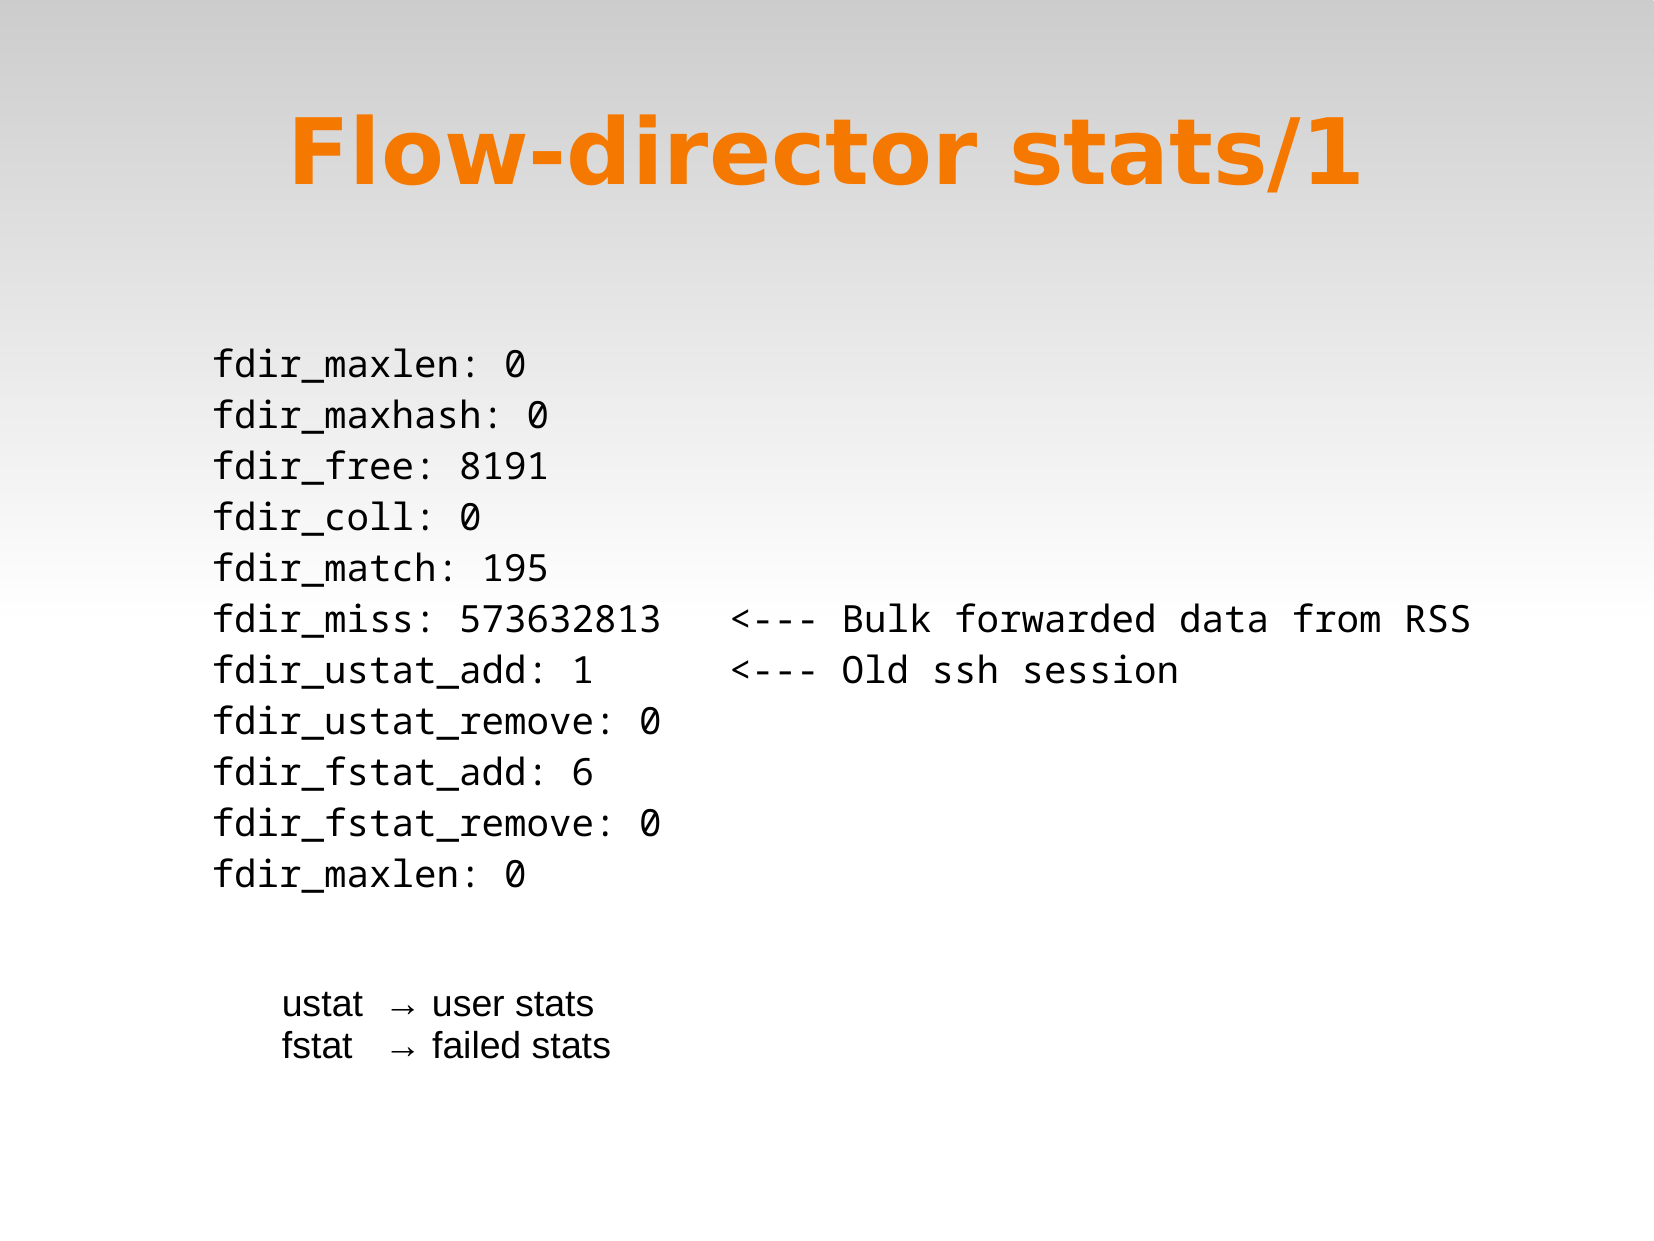

# Flow-director stats/1
 fdir_maxlen: 0
 fdir_maxhash: 0
 fdir_free: 8191
 fdir_coll: 0
 fdir_match: 195
 fdir_miss: 573632813 <--- Bulk forwarded data from RSS
 fdir_ustat_add: 1 <--- Old ssh session
 fdir_ustat_remove: 0
 fdir_fstat_add: 6
 fdir_fstat_remove: 0
 fdir_maxlen: 0
 ustat → user stats
 fstat → failed stats